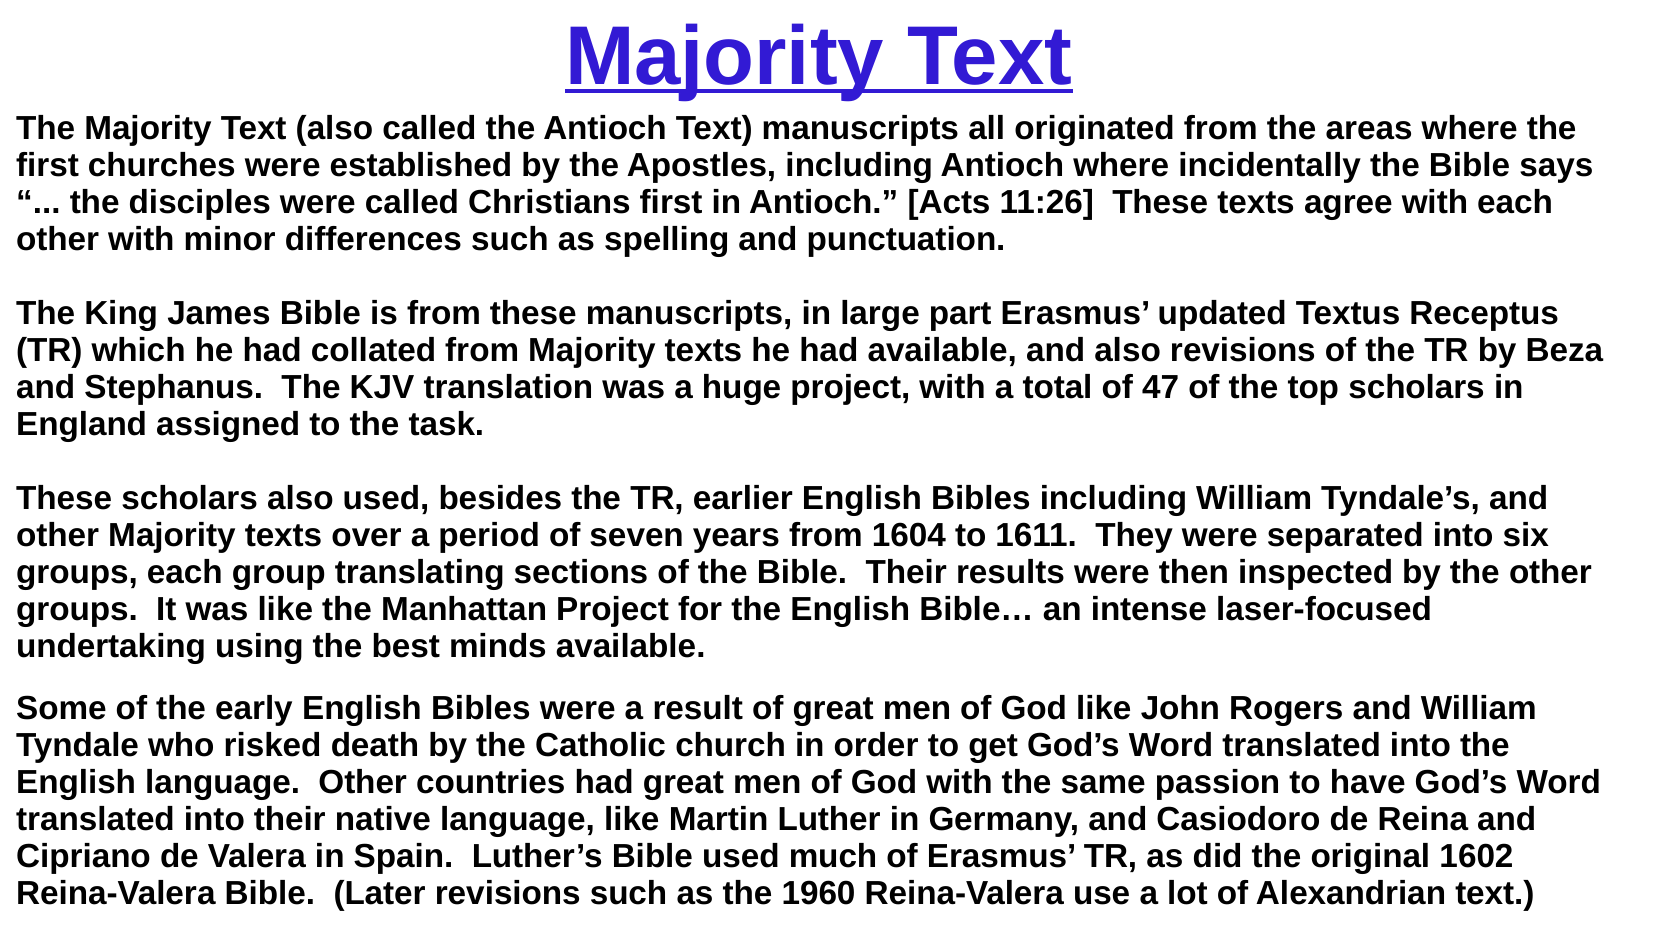

Majority Text
The Majority Text (also called the Antioch Text) manuscripts all originated from the areas where the first churches were established by the Apostles, including Antioch where incidentally the Bible says “... the disciples were called Christians first in Antioch.” [Acts 11:26] These texts agree with each other with minor differences such as spelling and punctuation.
The King James Bible is from these manuscripts, in large part Erasmus’ updated Textus Receptus (TR) which he had collated from Majority texts he had available, and also revisions of the TR by Beza and Stephanus. The KJV translation was a huge project, with a total of 47 of the top scholars in England assigned to the task.
These scholars also used, besides the TR, earlier English Bibles including William Tyndale’s, and other Majority texts over a period of seven years from 1604 to 1611. They were separated into six groups, each group translating sections of the Bible. Their results were then inspected by the other groups. It was like the Manhattan Project for the English Bible… an intense laser-focused undertaking using the best minds available.
Some of the early English Bibles were a result of great men of God like John Rogers and William Tyndale who risked death by the Catholic church in order to get God’s Word translated into the English language. Other countries had great men of God with the same passion to have God’s Word translated into their native language, like Martin Luther in Germany, and Casiodoro de Reina and Cipriano de Valera in Spain. Luther’s Bible used much of Erasmus’ TR, as did the original 1602 Reina-Valera Bible. (Later revisions such as the 1960 Reina-Valera use a lot of Alexandrian text.)